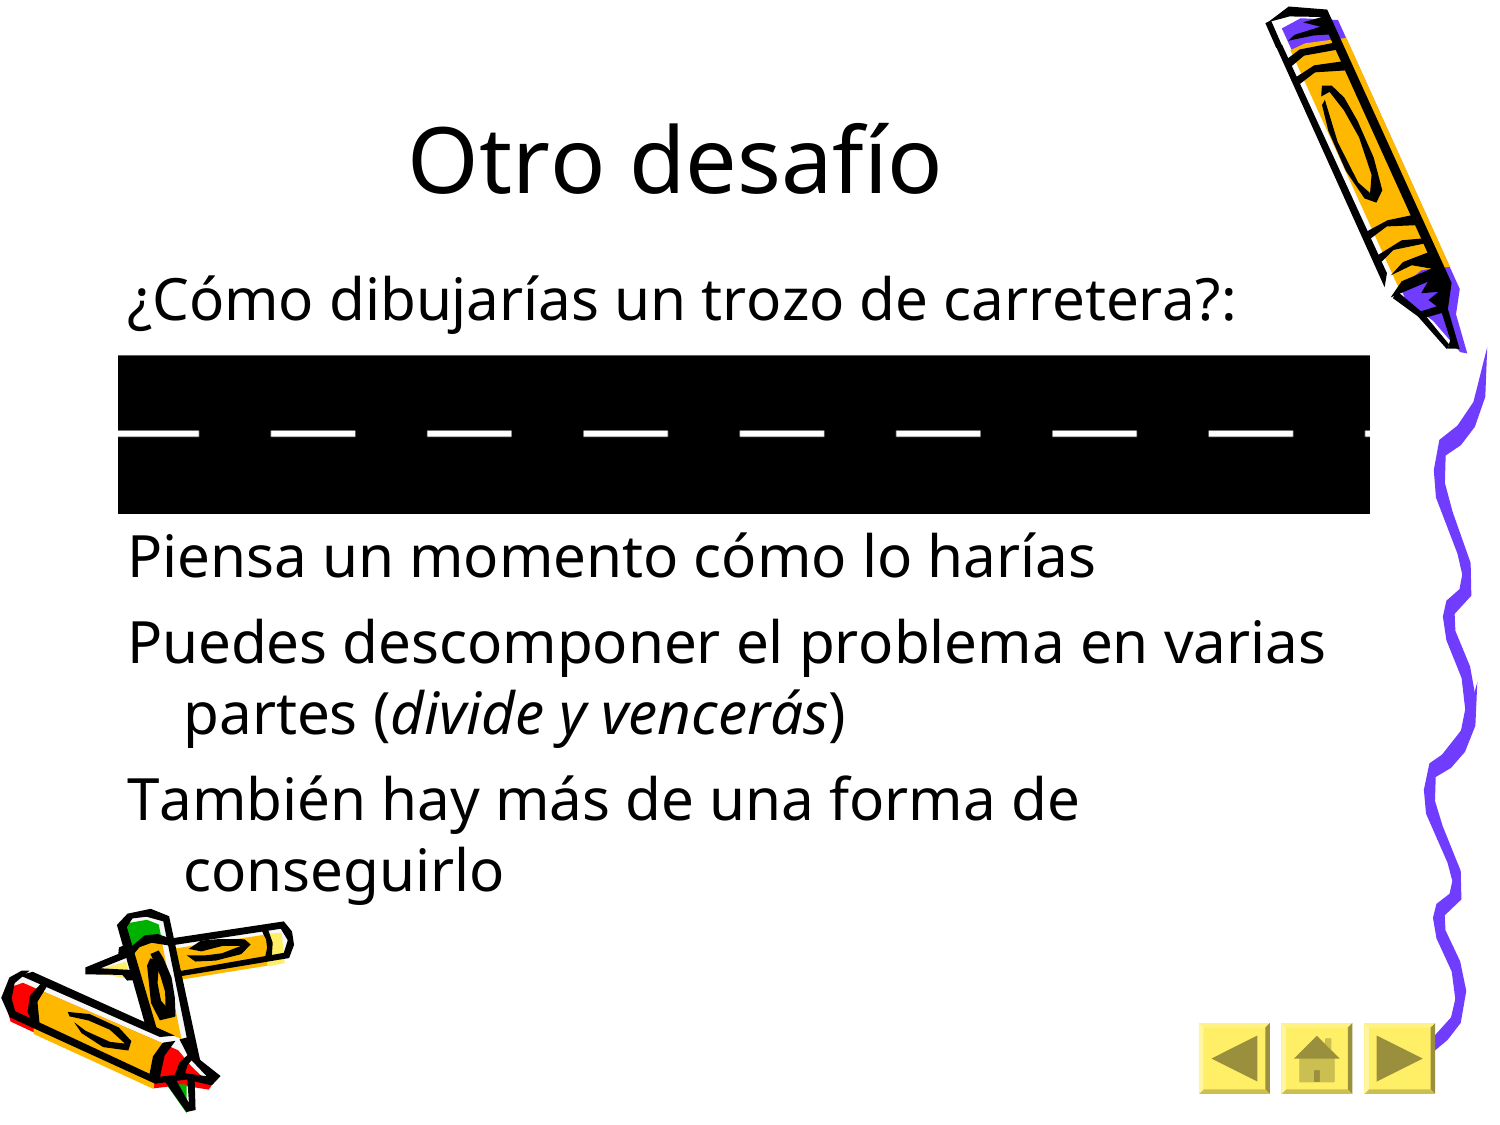

# Otro desafío
¿Cómo dibujarías un trozo de carretera?:
Piensa un momento cómo lo harías
Puedes descomponer el problema en varias partes (divide y vencerás)
También hay más de una forma de 	conseguirlo